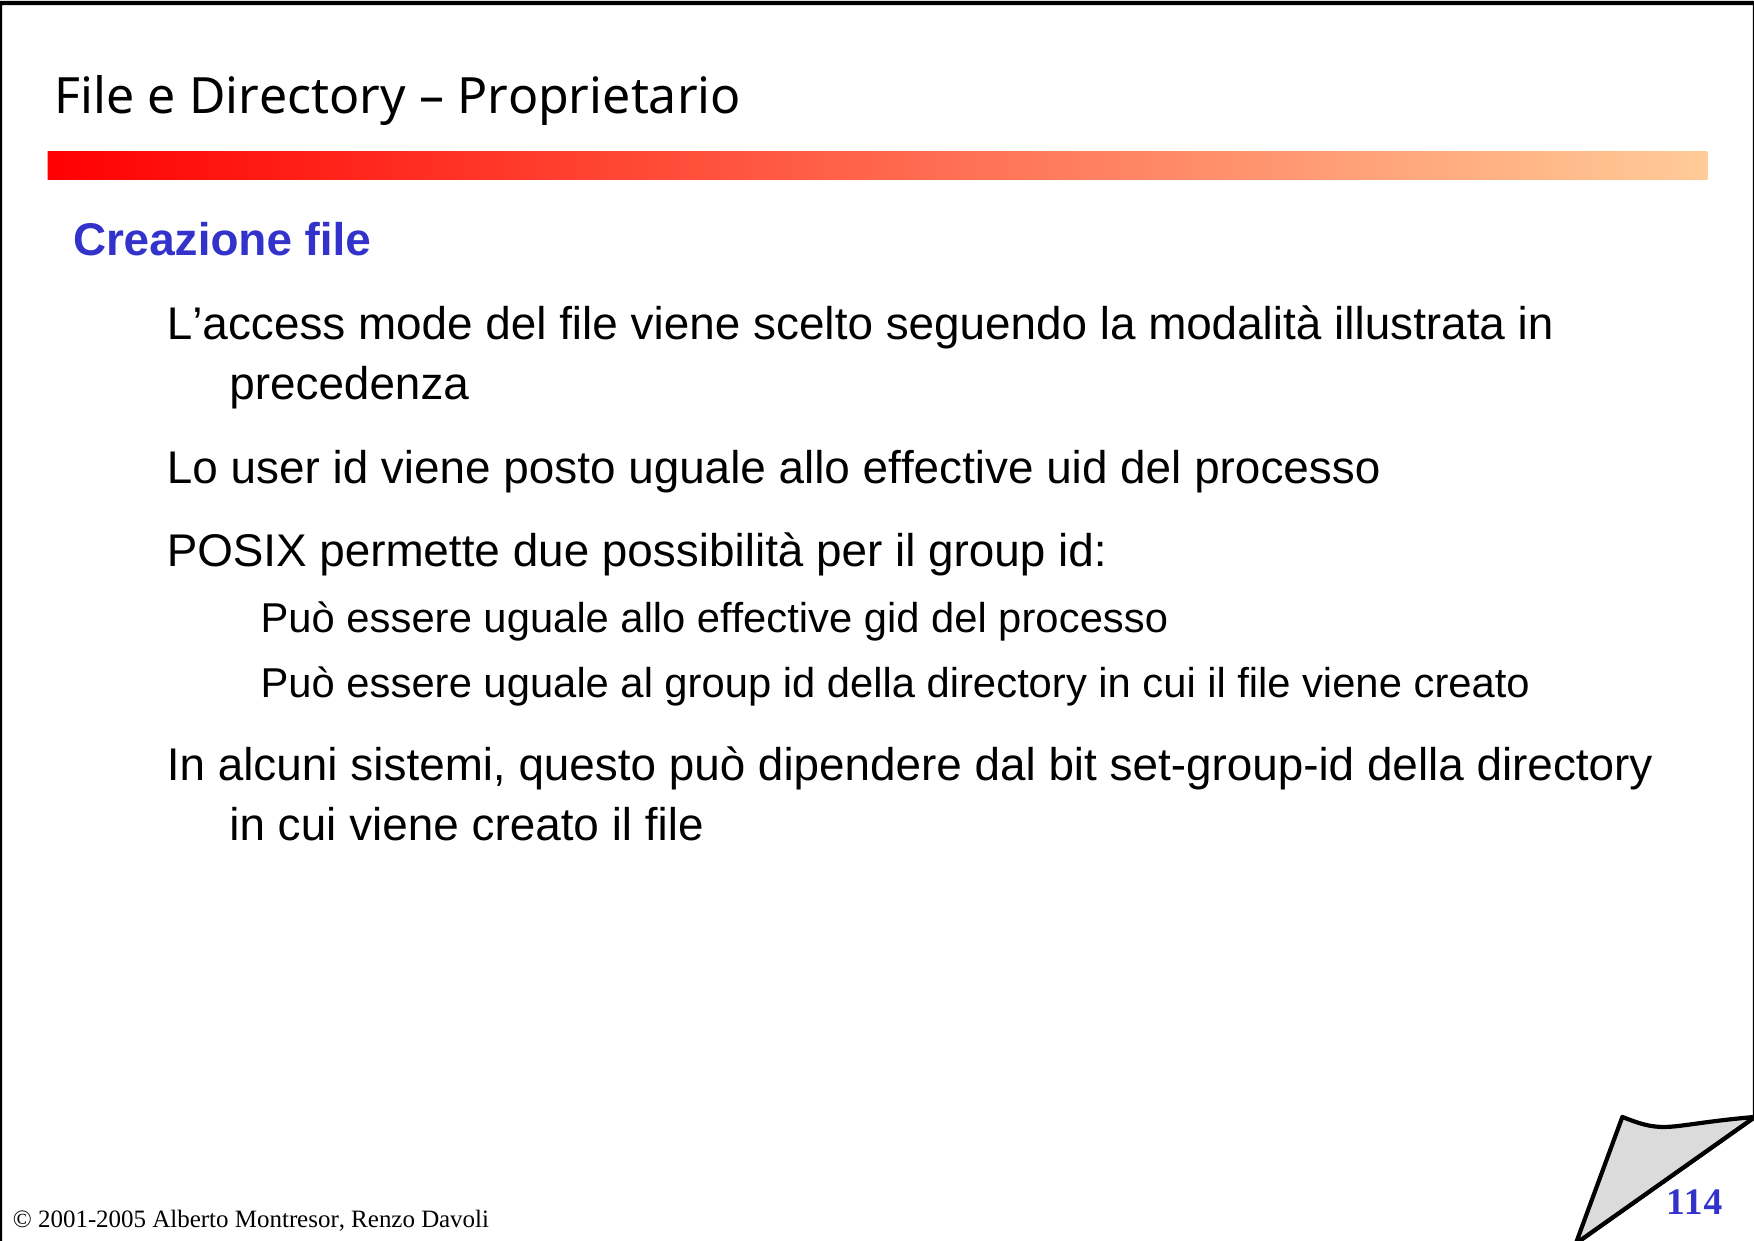

# File e Directory – Proprietario
Creazione file
L’access mode del file viene scelto seguendo la modalità illustrata in precedenza
Lo user id viene posto uguale allo effective uid del processo
POSIX permette due possibilità per il group id:
Può essere uguale allo effective gid del processo
Può essere uguale al group id della directory in cui il file viene creato
In alcuni sistemi, questo può dipendere dal bit set-group-id della directory in cui viene creato il file